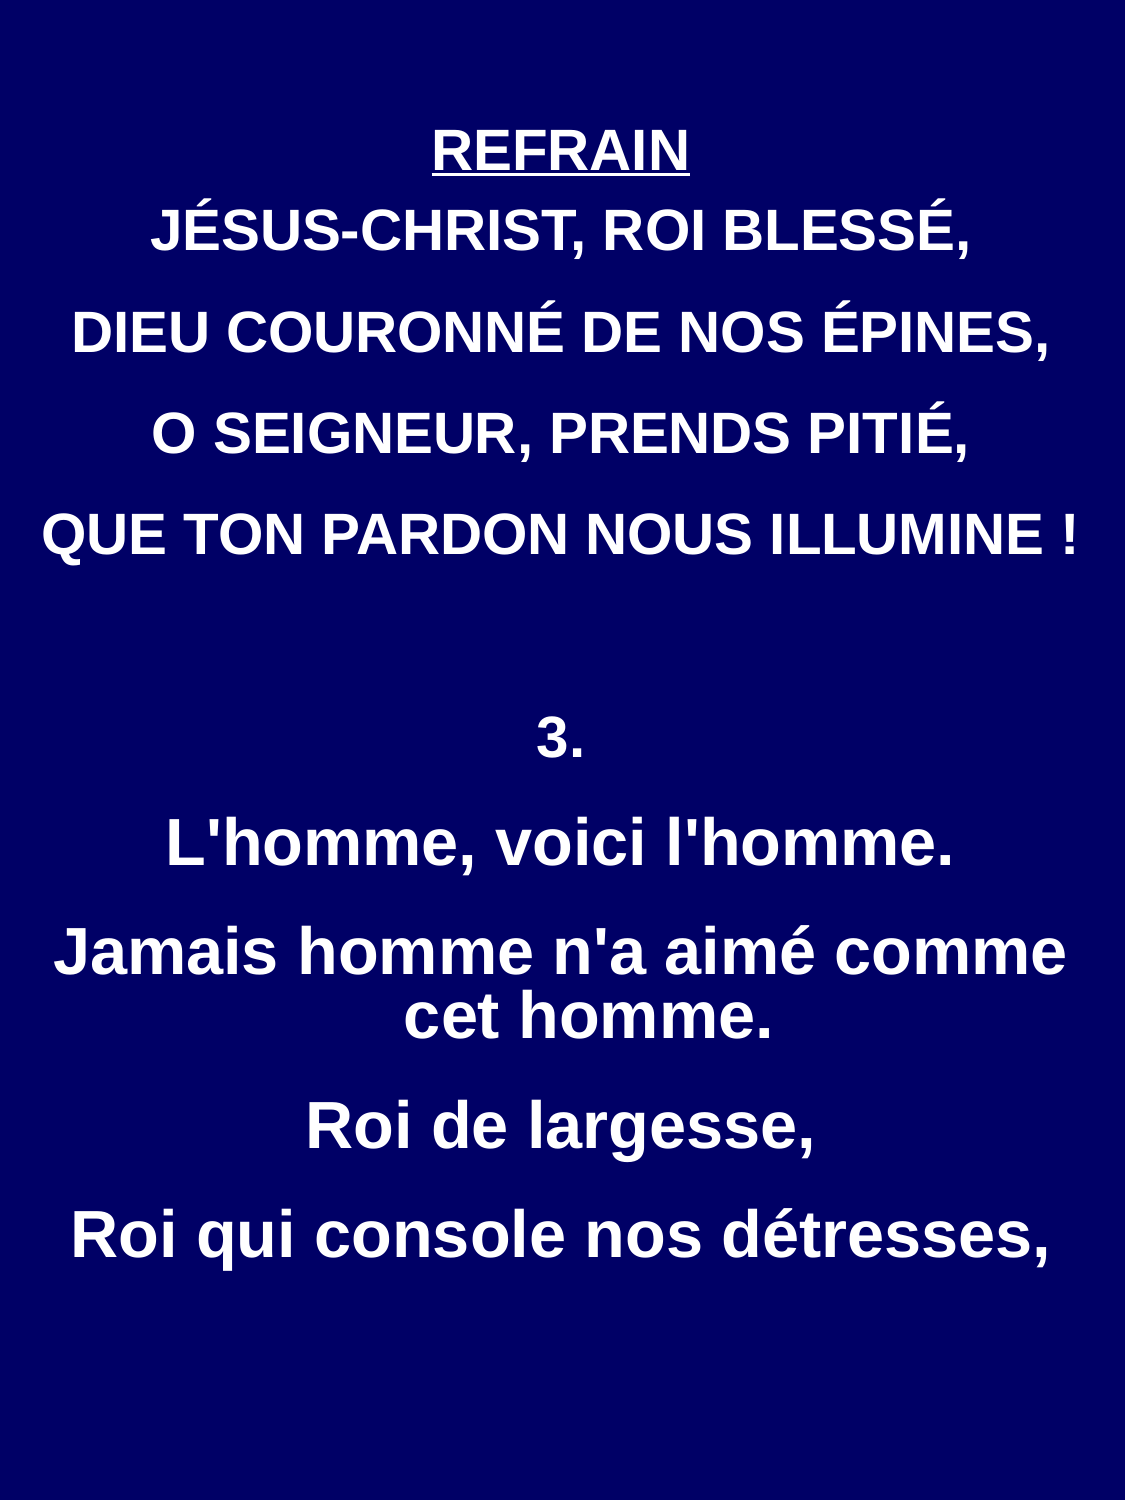

REFRAIN
JÉSUS-CHRIST, ROI BLESSÉ,
DIEU COURONNÉ DE NOS ÉPINES,
O SEIGNEUR, PRENDS PITIÉ,
QUE TON PARDON NOUS ILLUMINE !
3.
L'homme, voici l'homme.
Jamais homme n'a aimé comme cet homme.
Roi de largesse,
Roi qui console nos détresses,